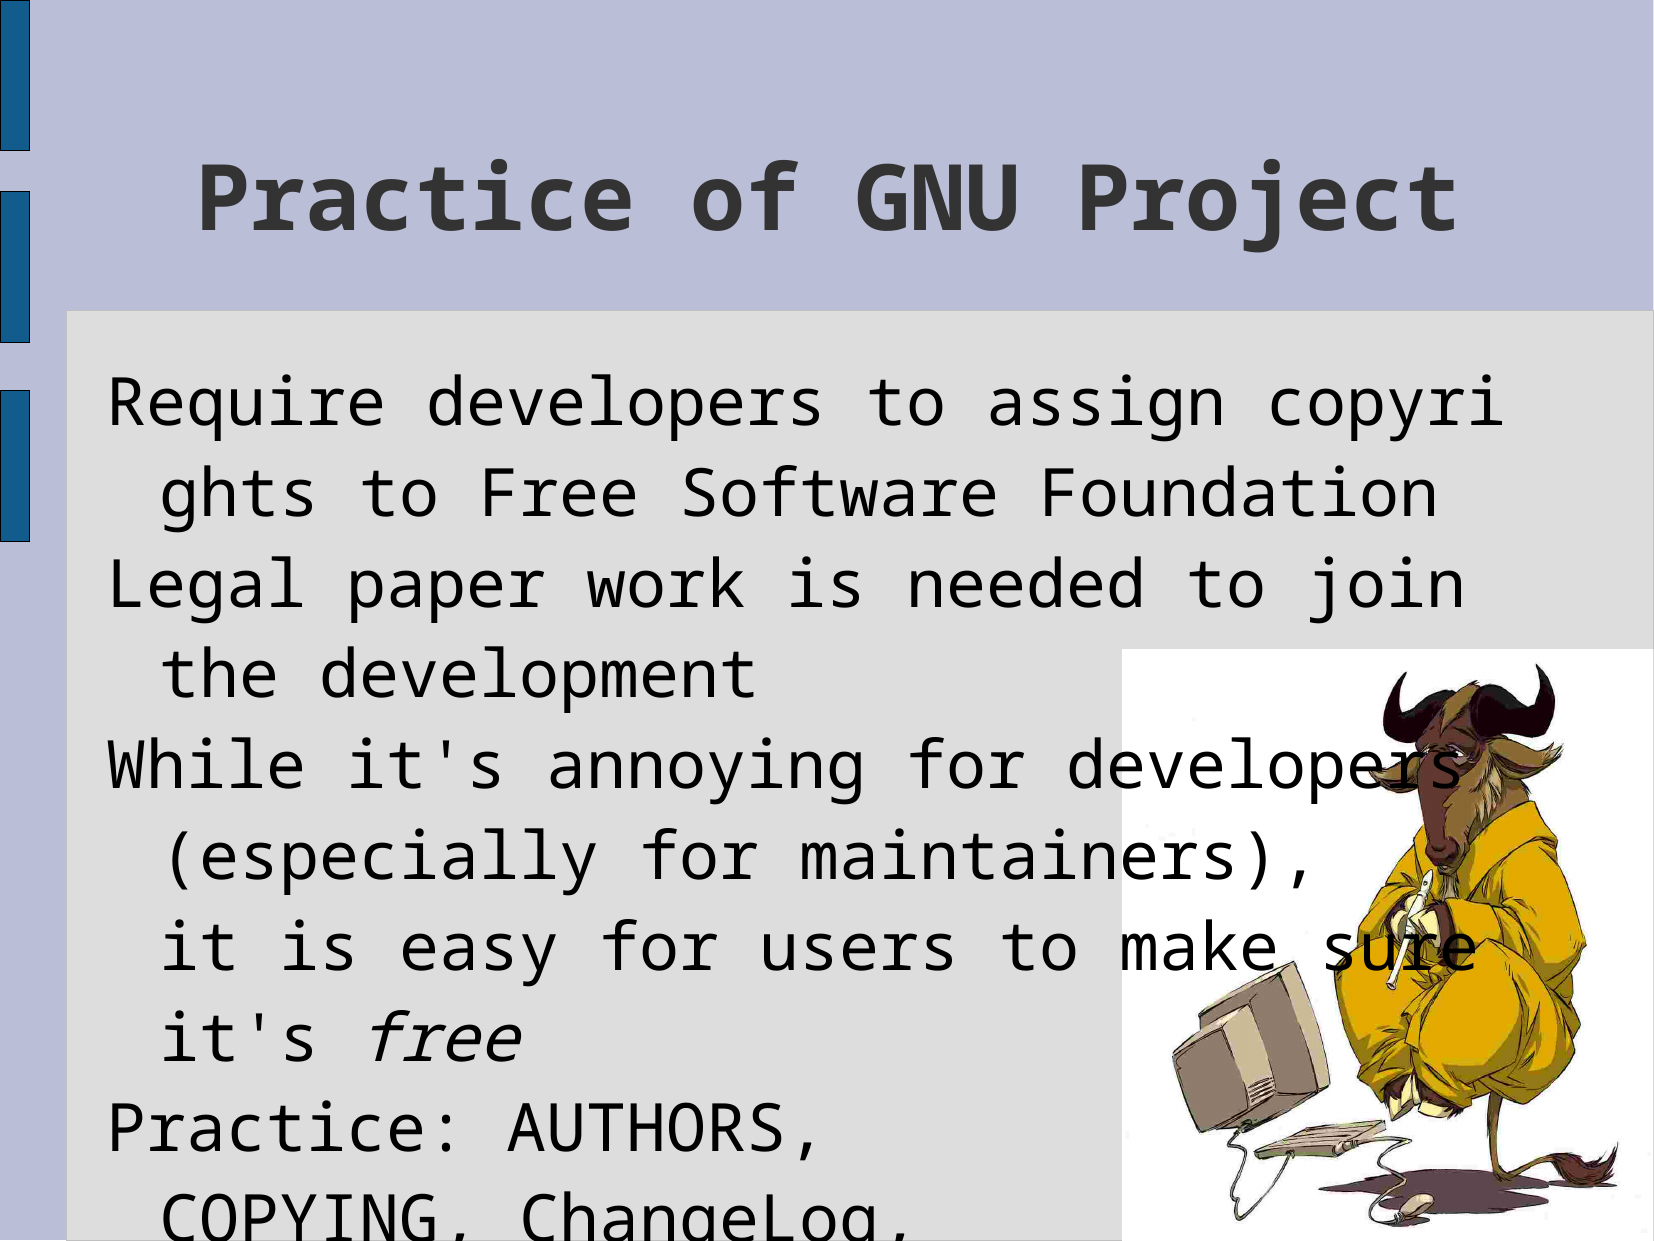

# Practice of GNU Project
Require developers to assign copyrights to Free Software Foundation
Legal paper work is needed to join the development
While it's annoying for developers
(especially for maintainers),
it is easy for users to make sure
it's free
Practice: AUTHORS,
COPYING, ChangeLog,
INSTALL, NEWS, README